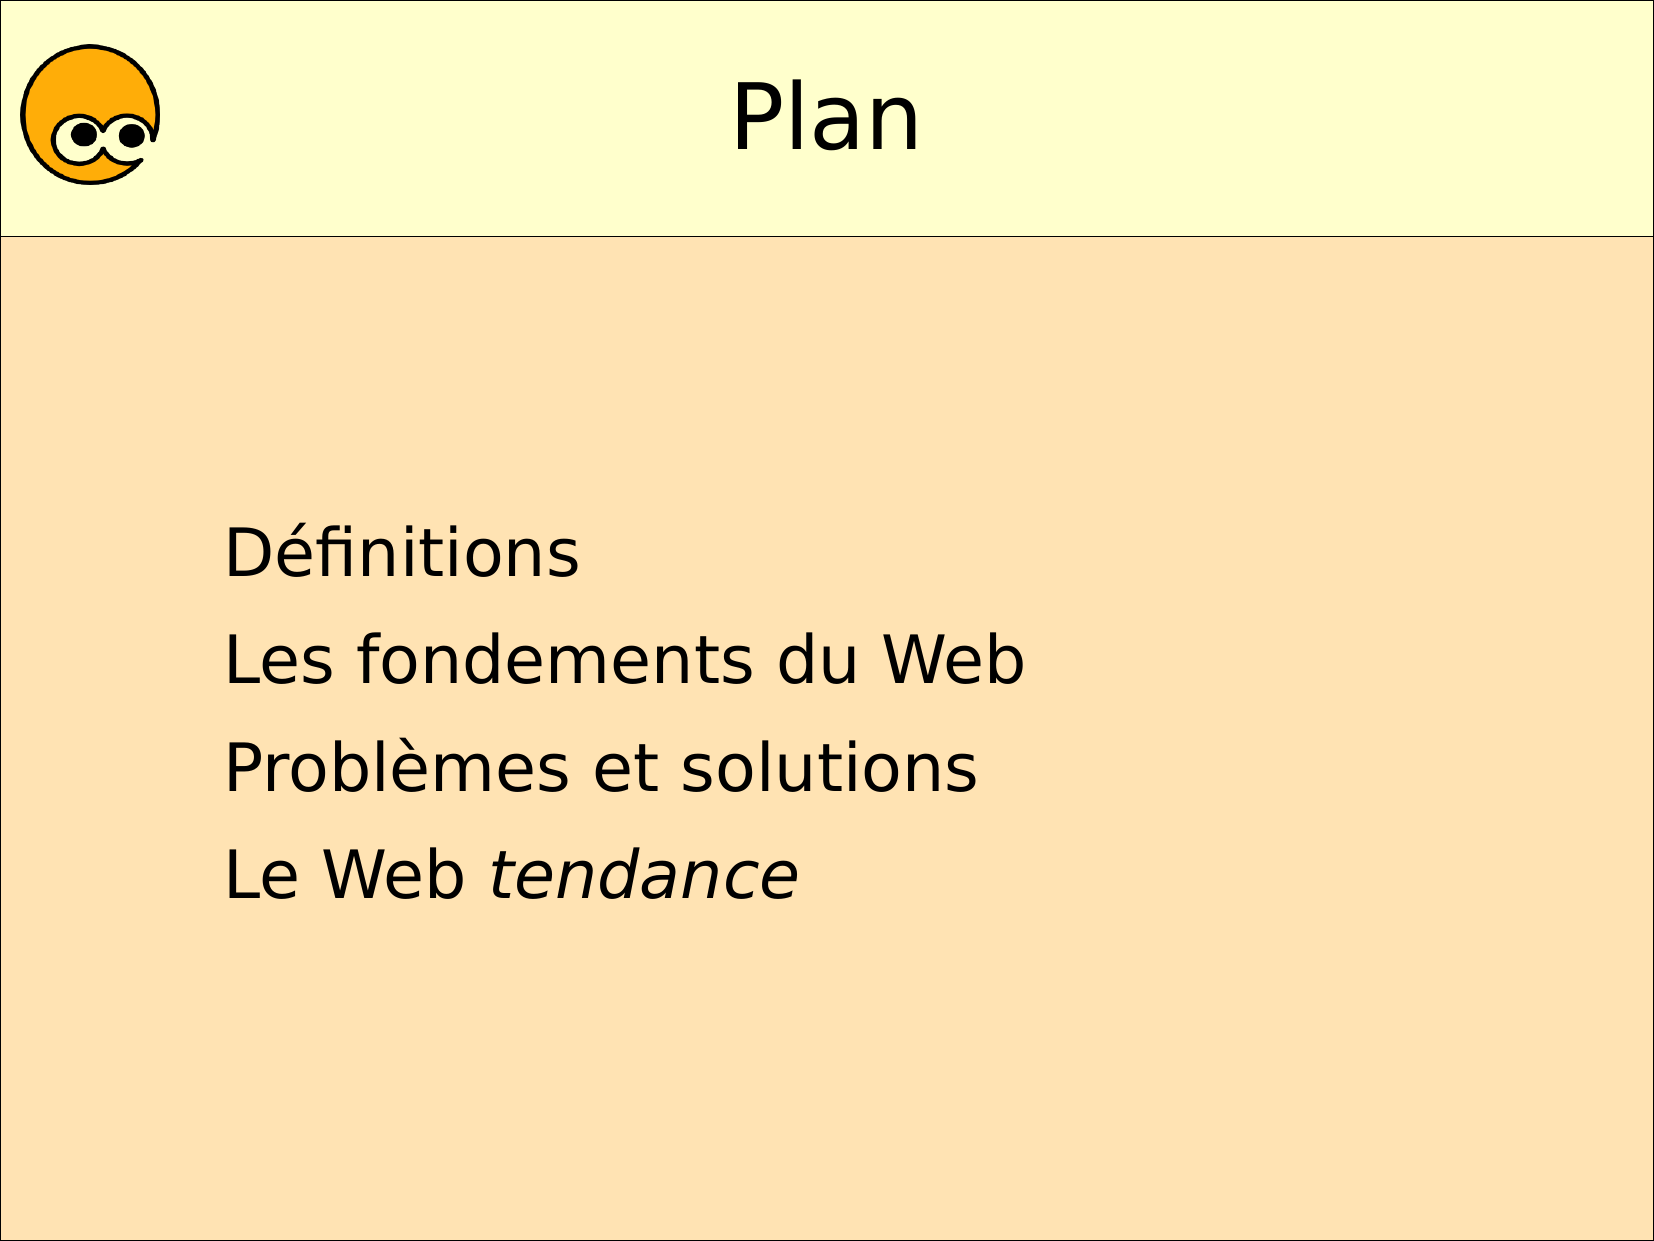

# Plan
Définitions
Les fondements du Web
Problèmes et solutions
Le Web tendance